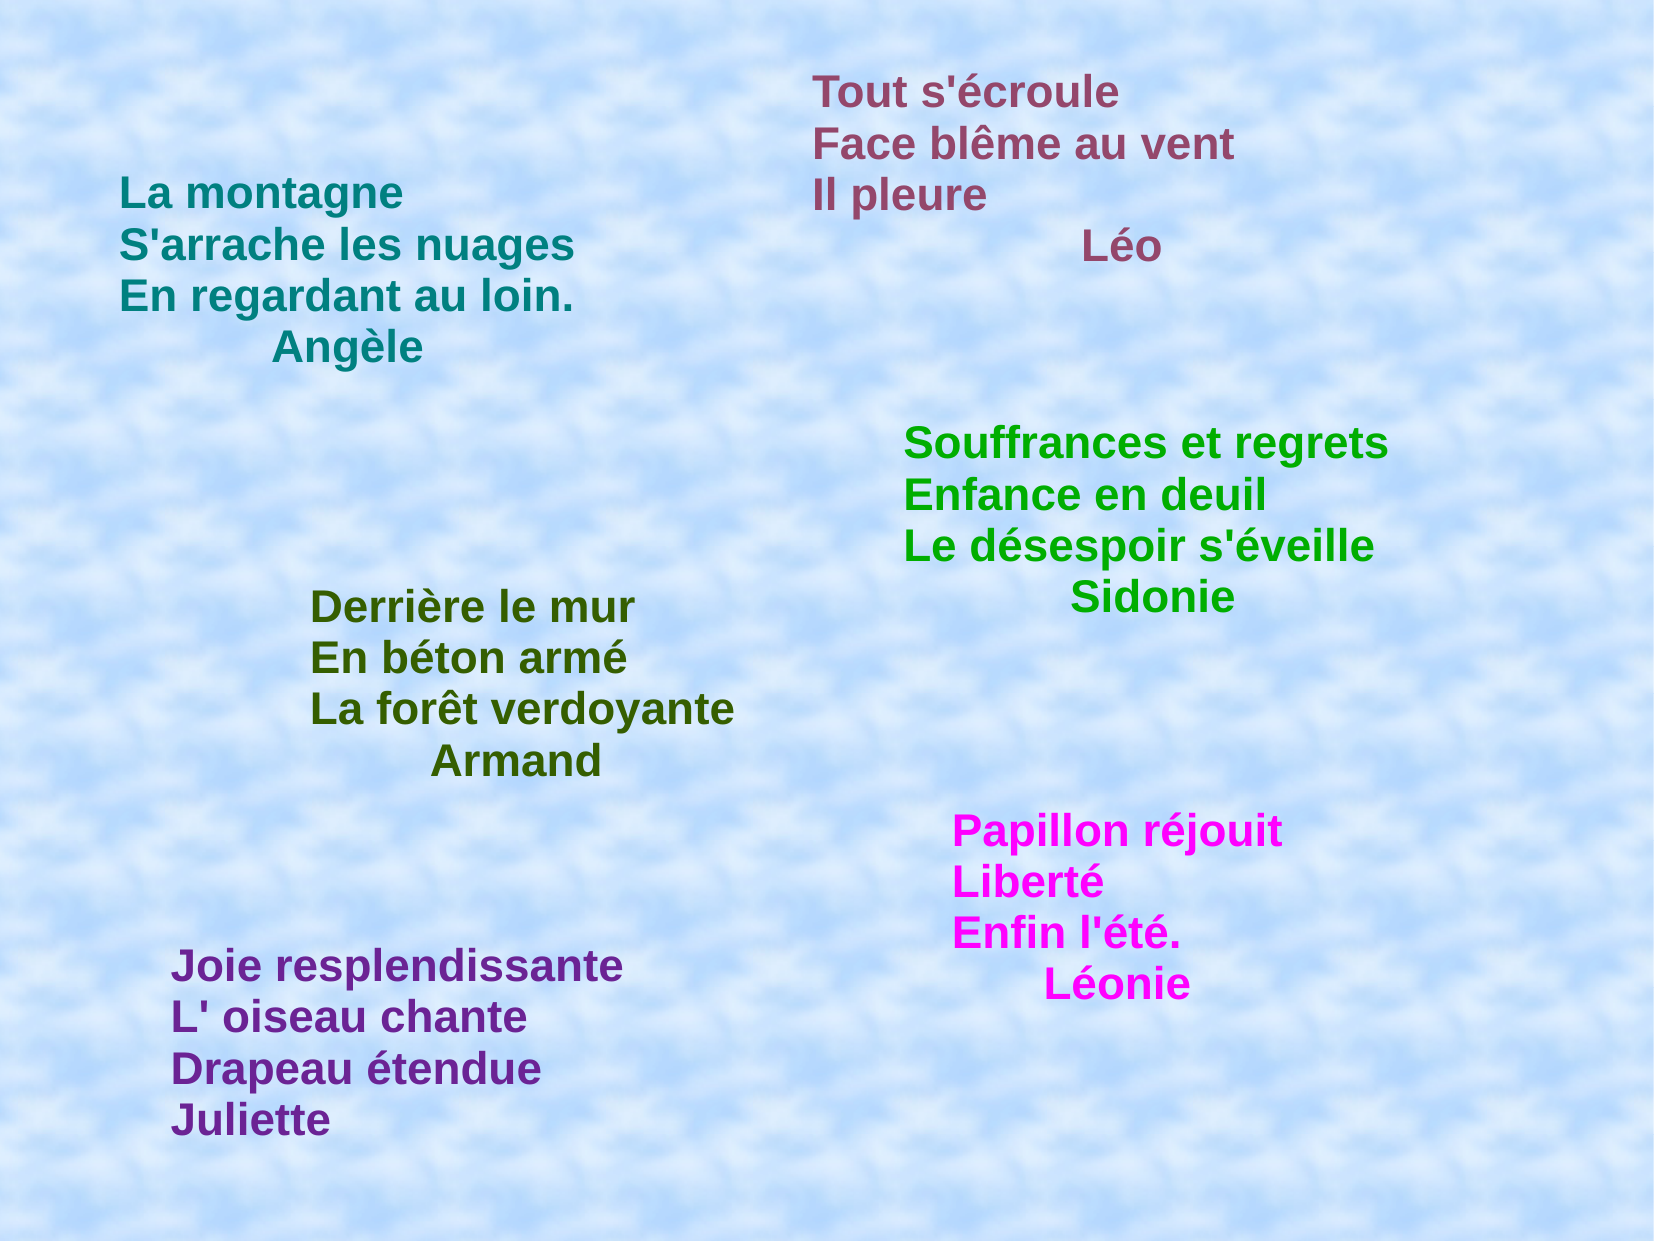

Tout s'écroule
Face blême au vent
Il pleure
Léo
La montagne
S'arrache les nuages
En regardant au loin.
Angèle
Souffrances et regrets
Enfance en deuil
Le désespoir s'éveille
Sidonie
Derrière le mur
En béton armé
La forêt verdoyante
Armand
Papillon réjouit
Liberté
Enfin l'été.
Léonie
Joie resplendissante L' oiseau chante
Drapeau étendue
Juliette